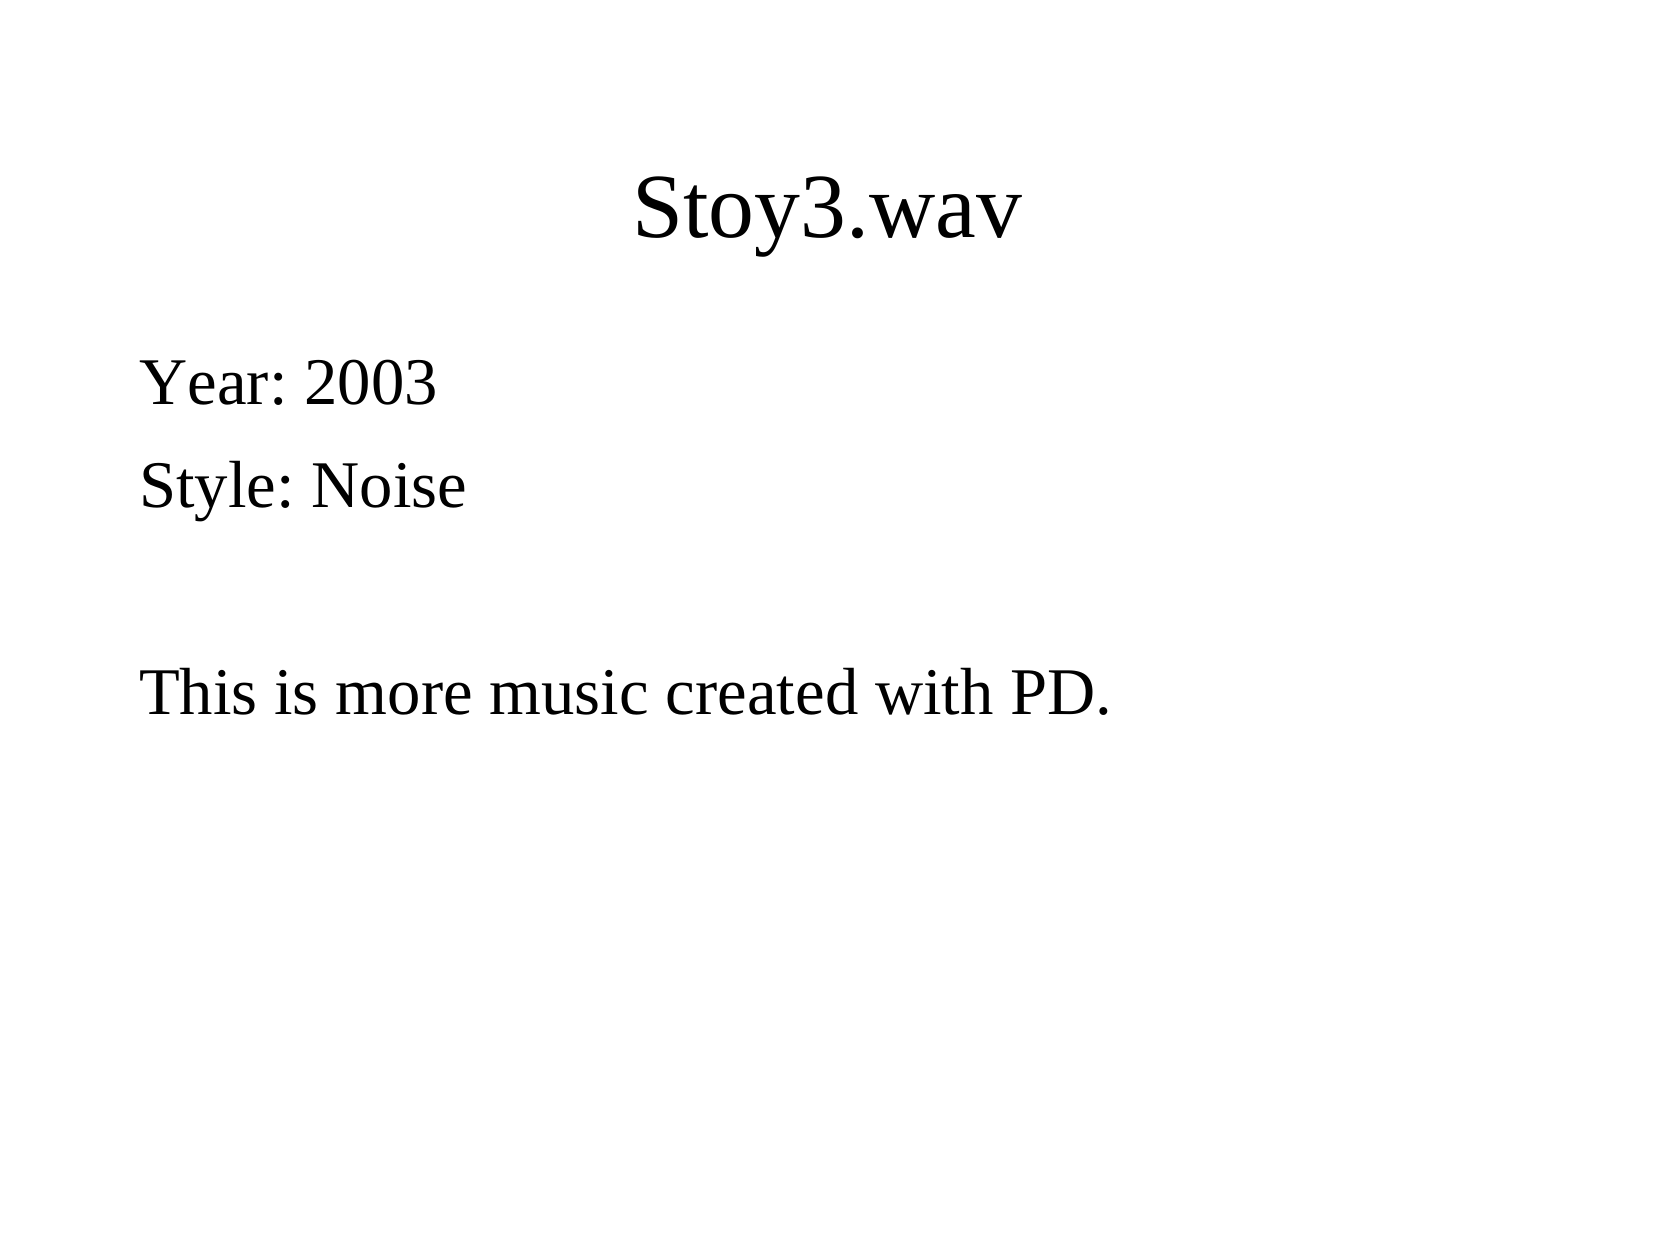

# Stoy3.wav
Year: 2003
Style: Noise
This is more music created with PD.